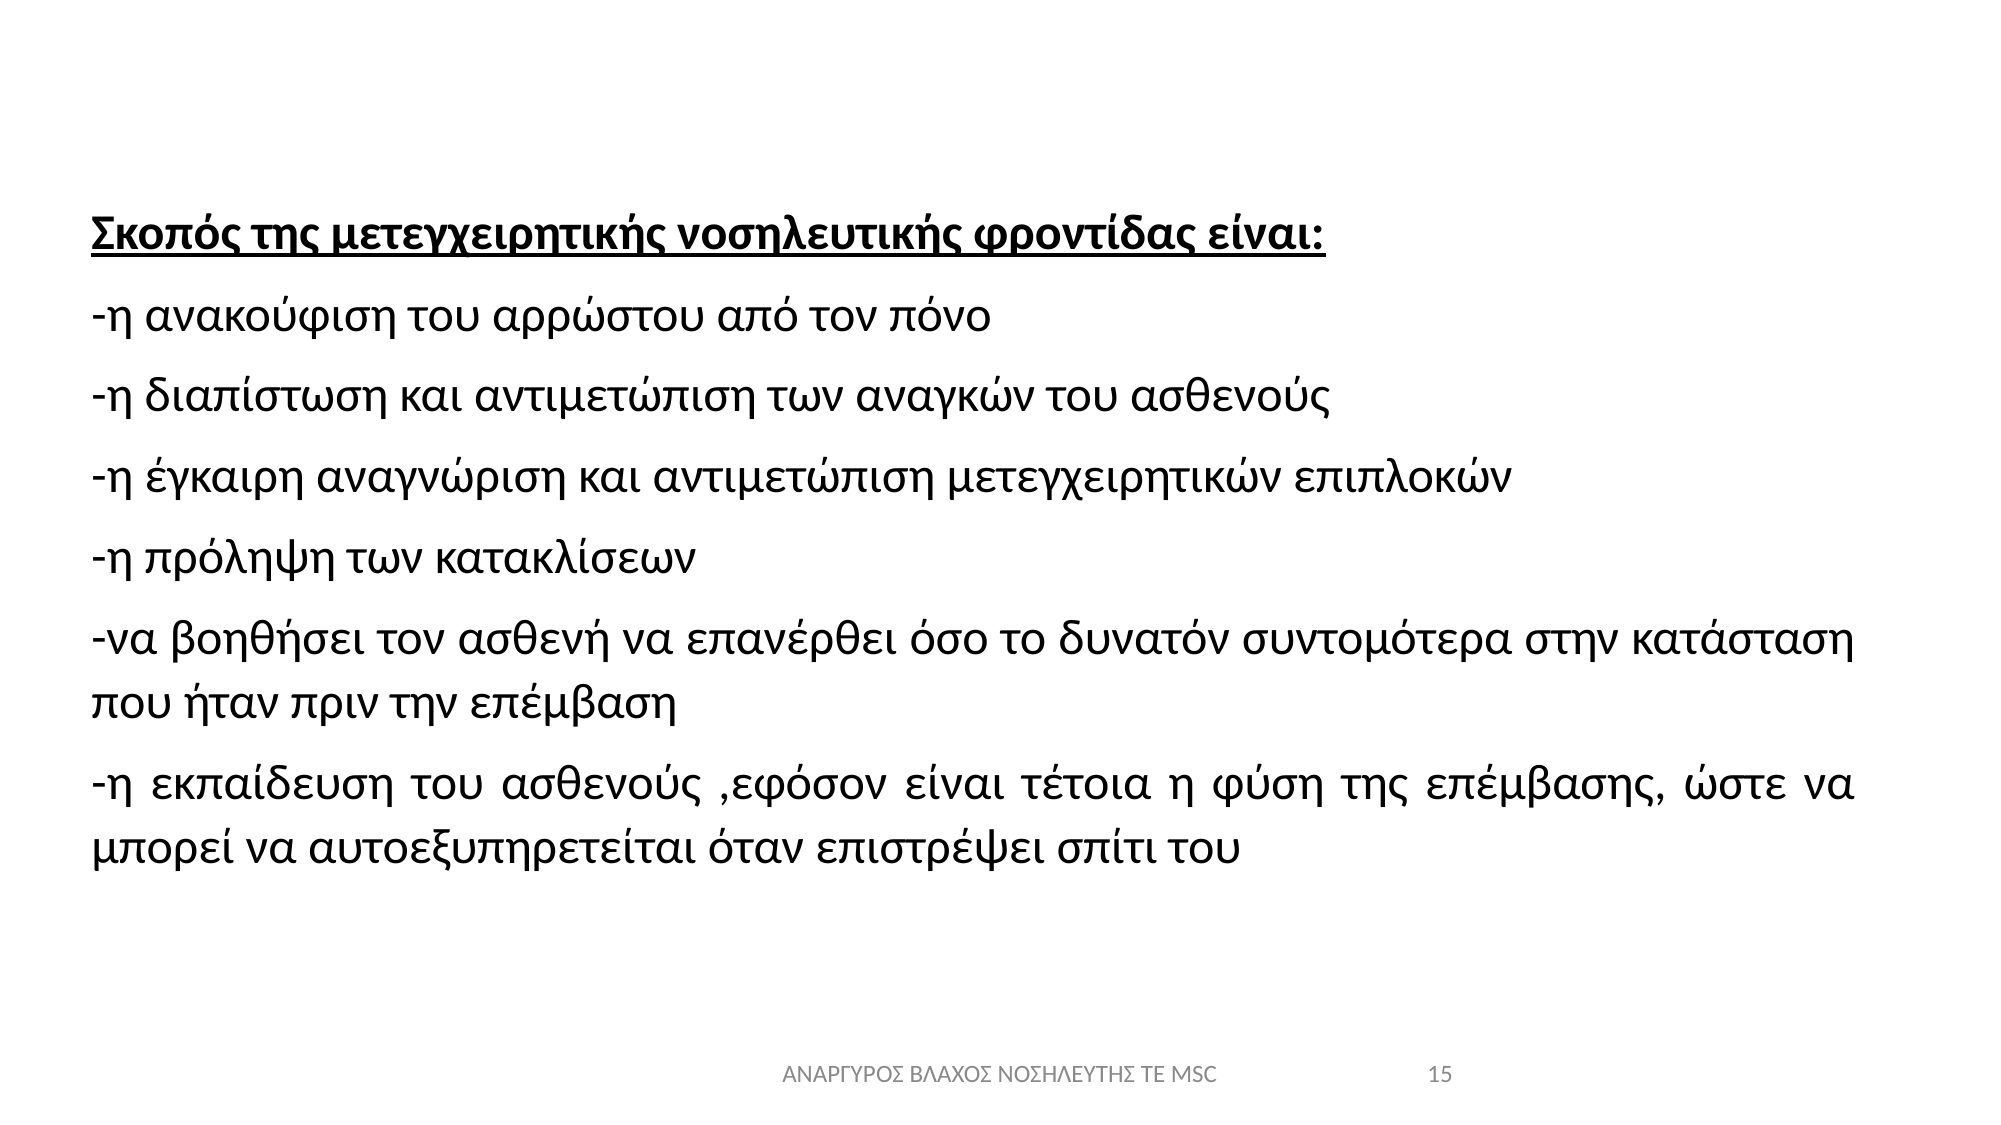

Σκοπός της μετεγχειρητικής νοσηλευτικής φροντίδας είναι:
-η ανακούφιση του αρρώστου από τον πόνο
-η διαπίστωση και αντιμετώπιση των αναγκών του ασθενούς
-η έγκαιρη αναγνώριση και αντιμετώπιση μετεγχειρητικών επιπλοκών
-η πρόληψη των κατακλίσεων
-να βοηθήσει τον ασθενή να επανέρθει όσο το δυνατόν συντομότερα στην κατάσταση που ήταν πριν την επέμβαση
-η εκπαίδευση του ασθενούς ,εφόσον είναι τέτοια η φύση της επέμβασης, ώστε να μπορεί να αυτοεξυπηρετείται όταν επιστρέψει σπίτι του
ΑΝΑΡΓΥΡΟΣ ΒΛΑΧΟΣ ΝΟΣΗΛΕΥΤΗΣ ΤΕ ΜSC